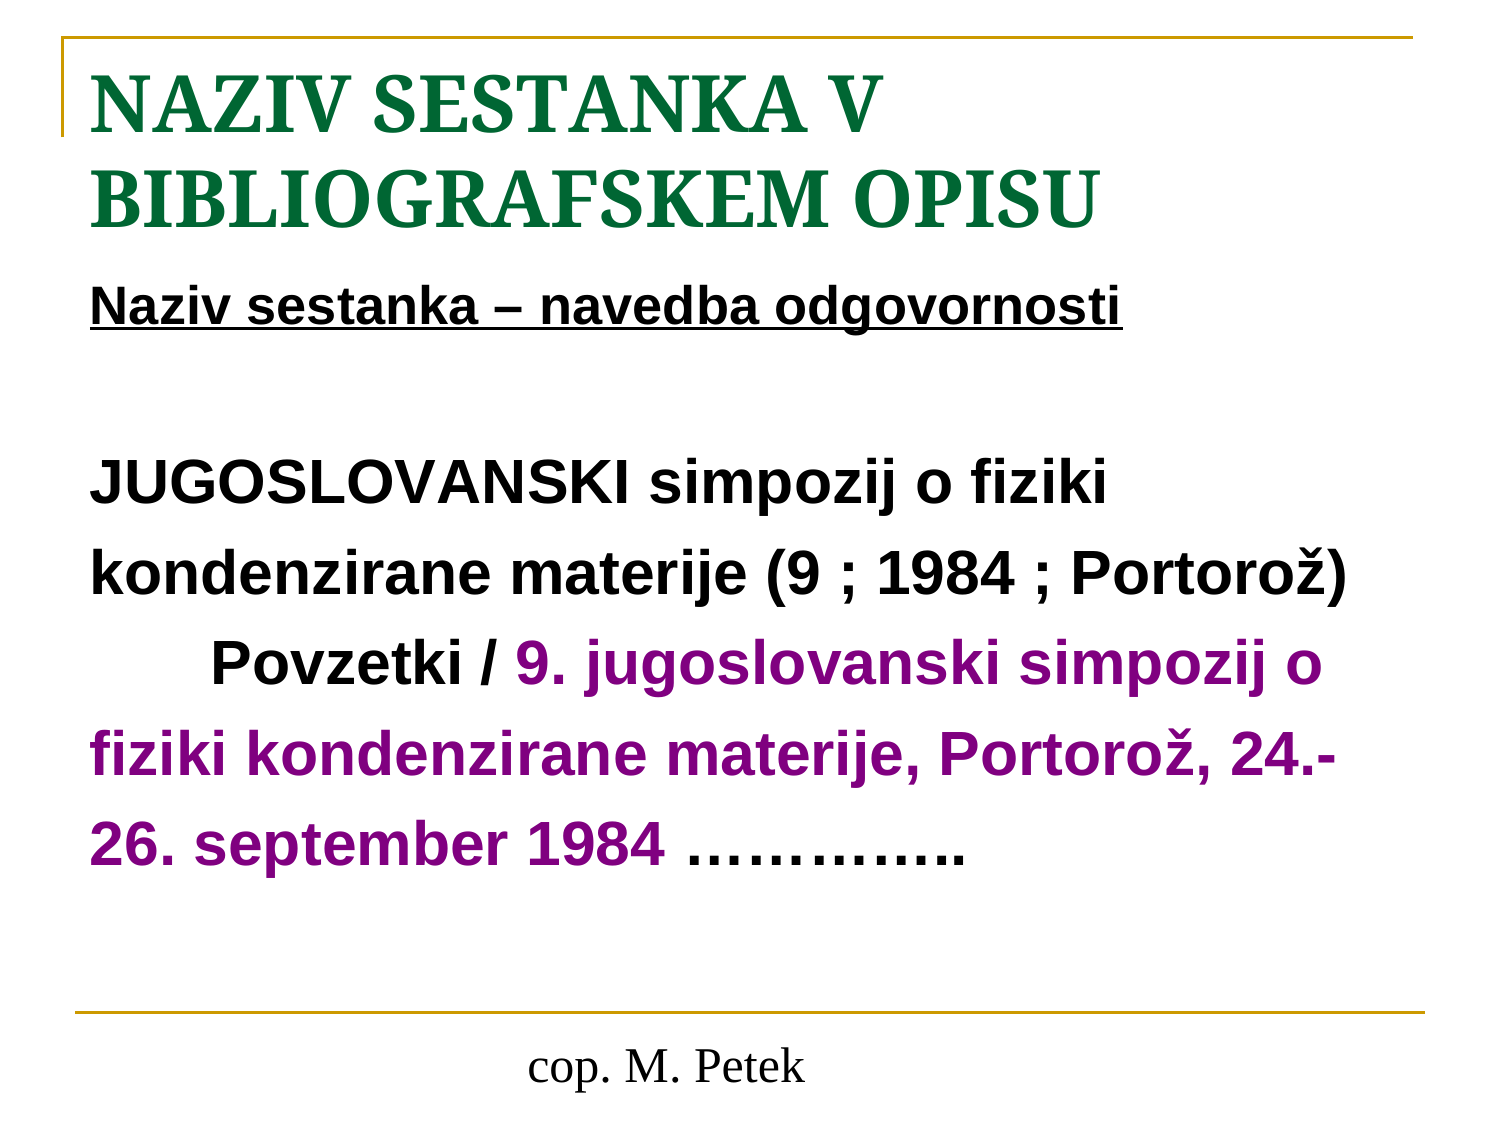

# NAZIV SESTANKA V BIBLIOGRAFSKEM OPISU
Naziv sestanka – navedba odgovornosti
JUGOSLOVANSKI simpozij o fiziki
kondenzirane materije (9 ; 1984 ; Portorož)
 Povzetki / 9. jugoslovanski simpozij o
fiziki kondenzirane materije, Portorož, 24.-
26. september 1984 …………..
cop. M. Petek